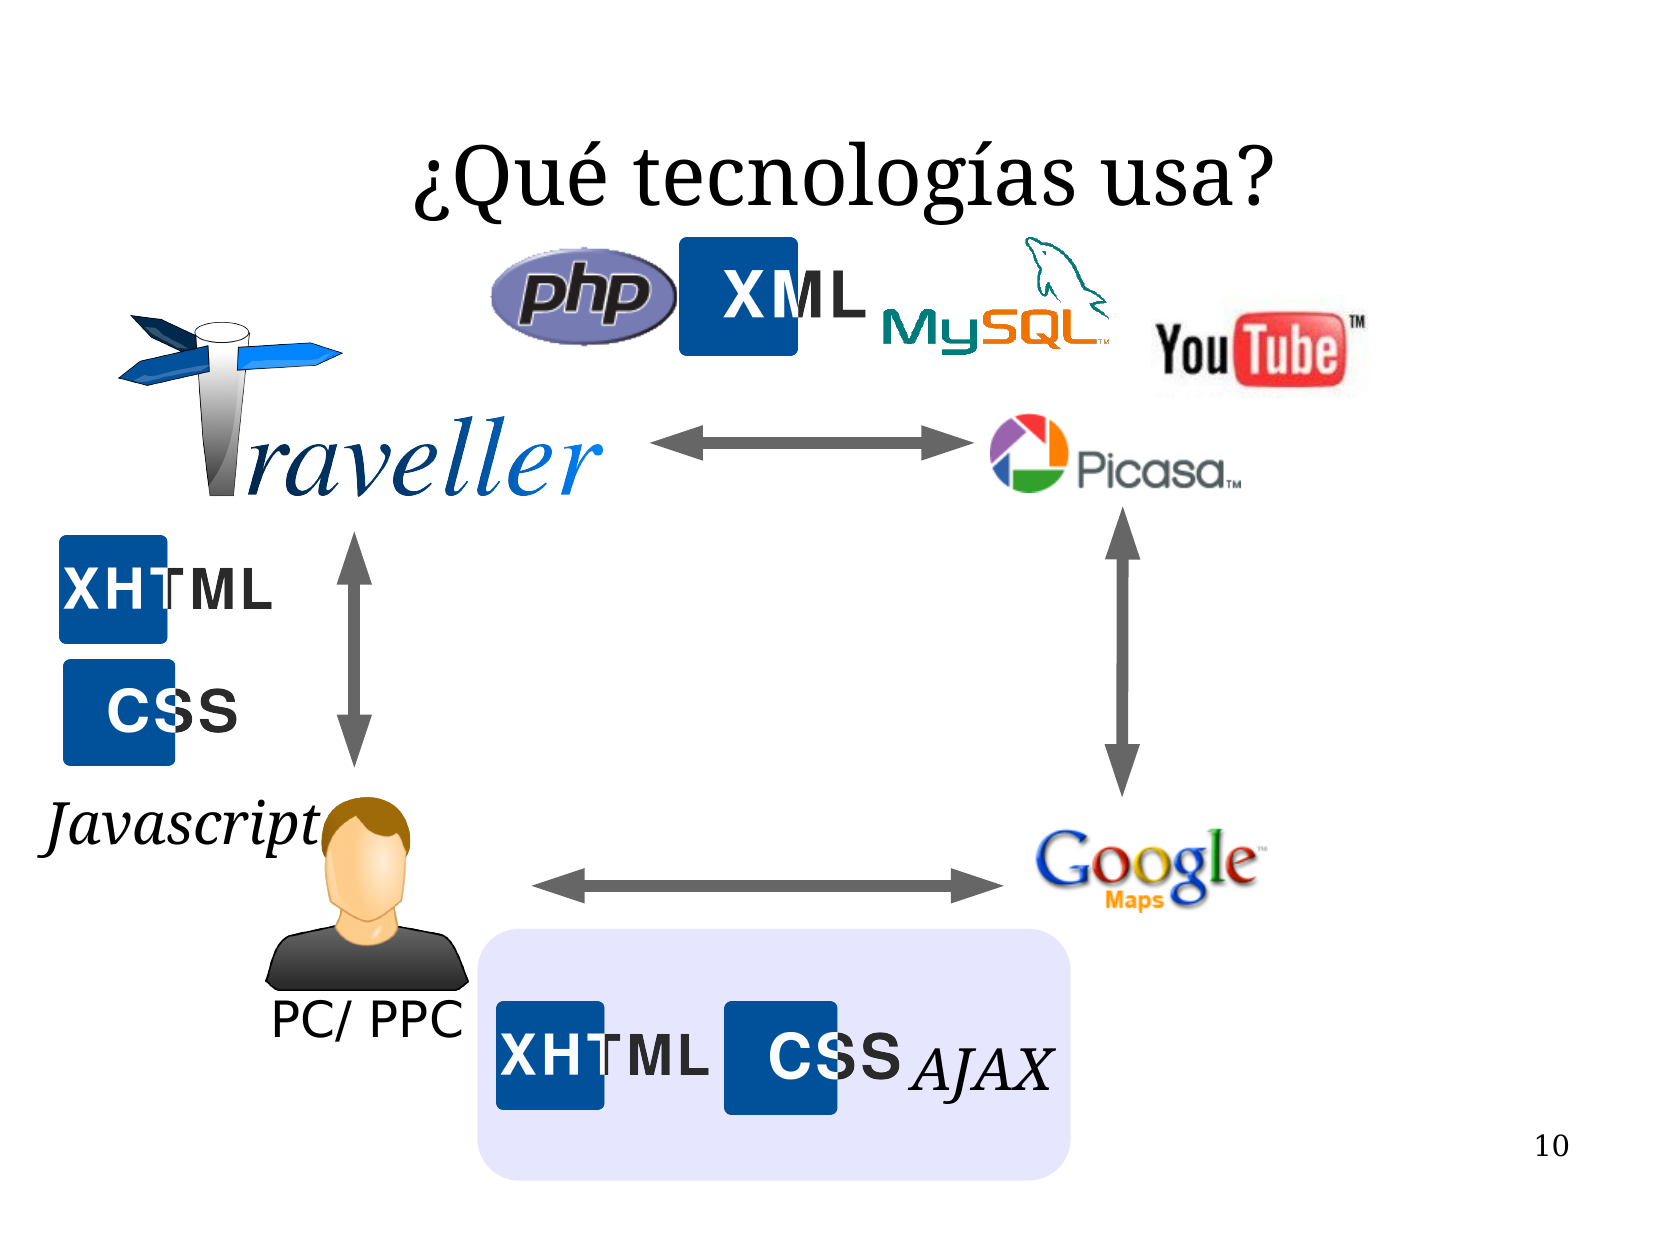

# ¿Qué tecnologías usa?
Javascript
PC/ PPC
AJAX
10